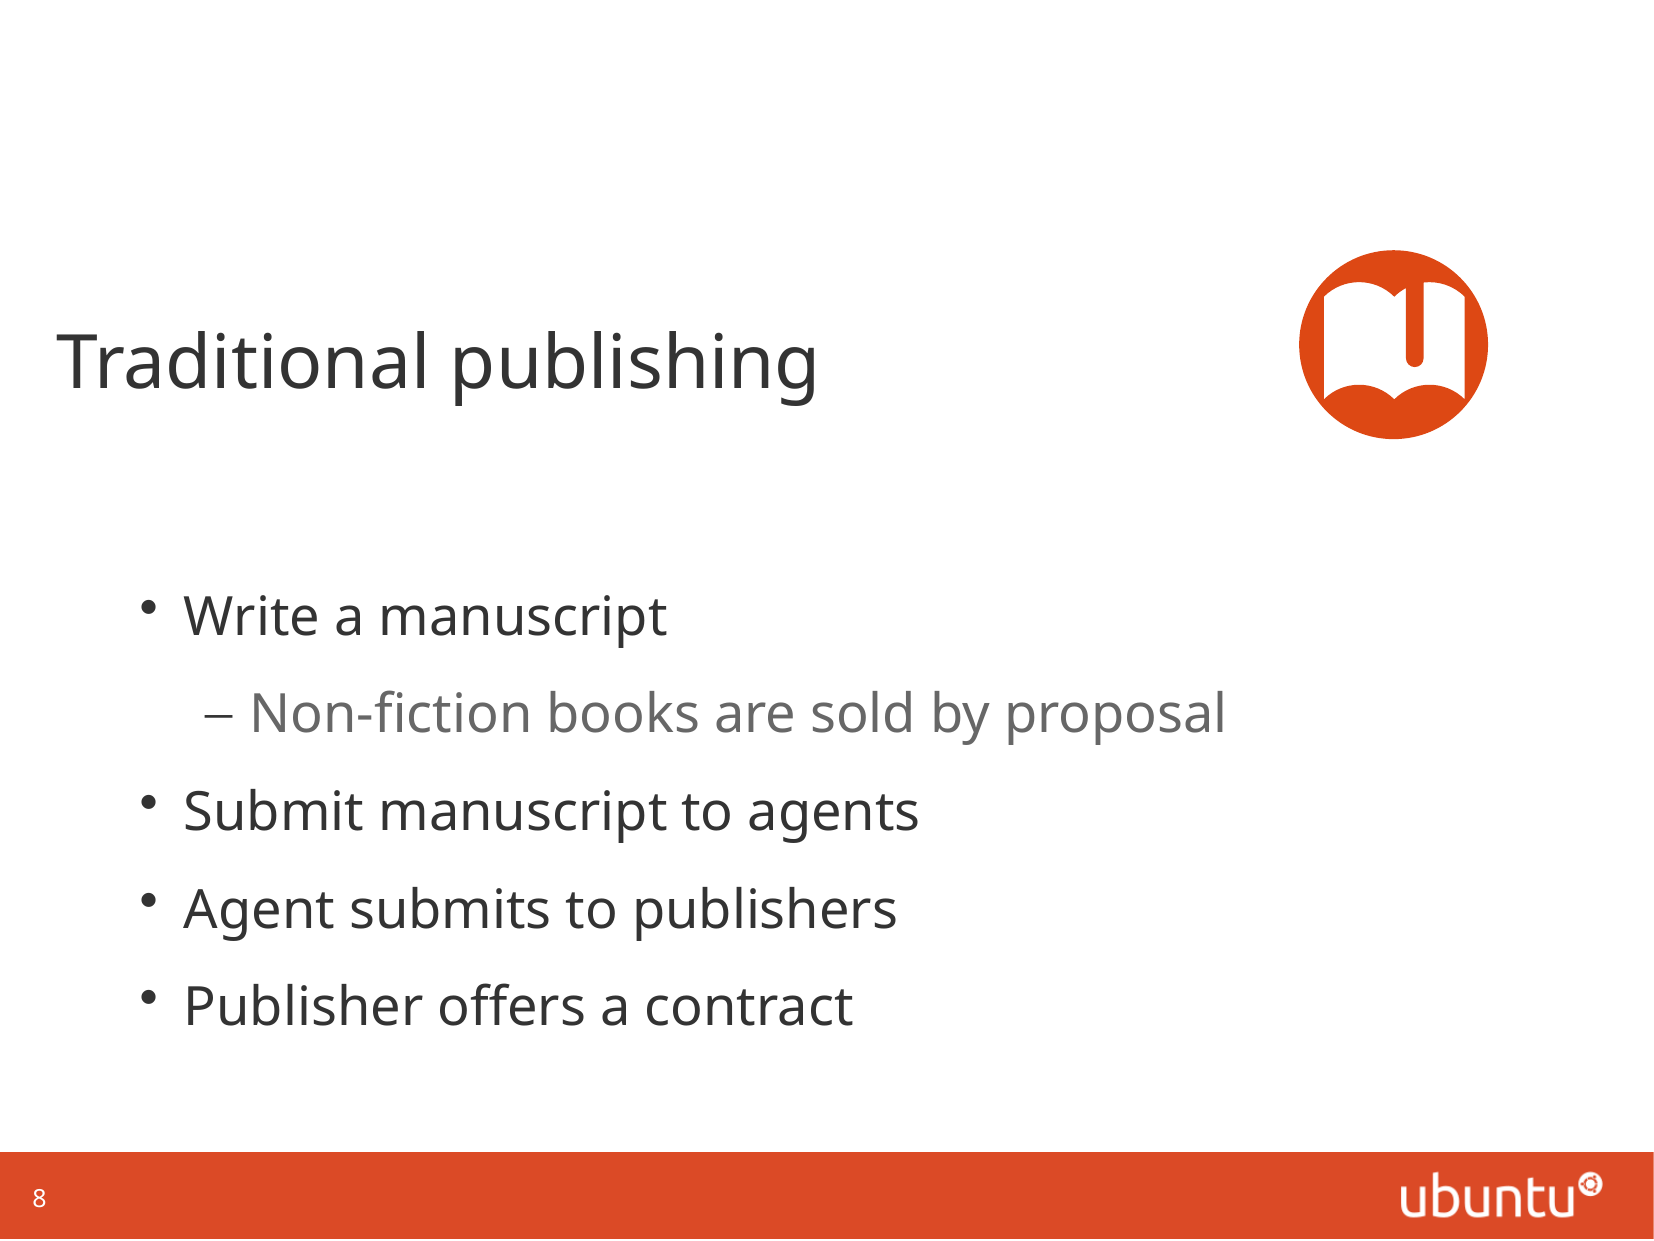

# Traditional publishing
Write a manuscript
Non-fiction books are sold by proposal
Submit manuscript to agents
Agent submits to publishers
Publisher offers a contract